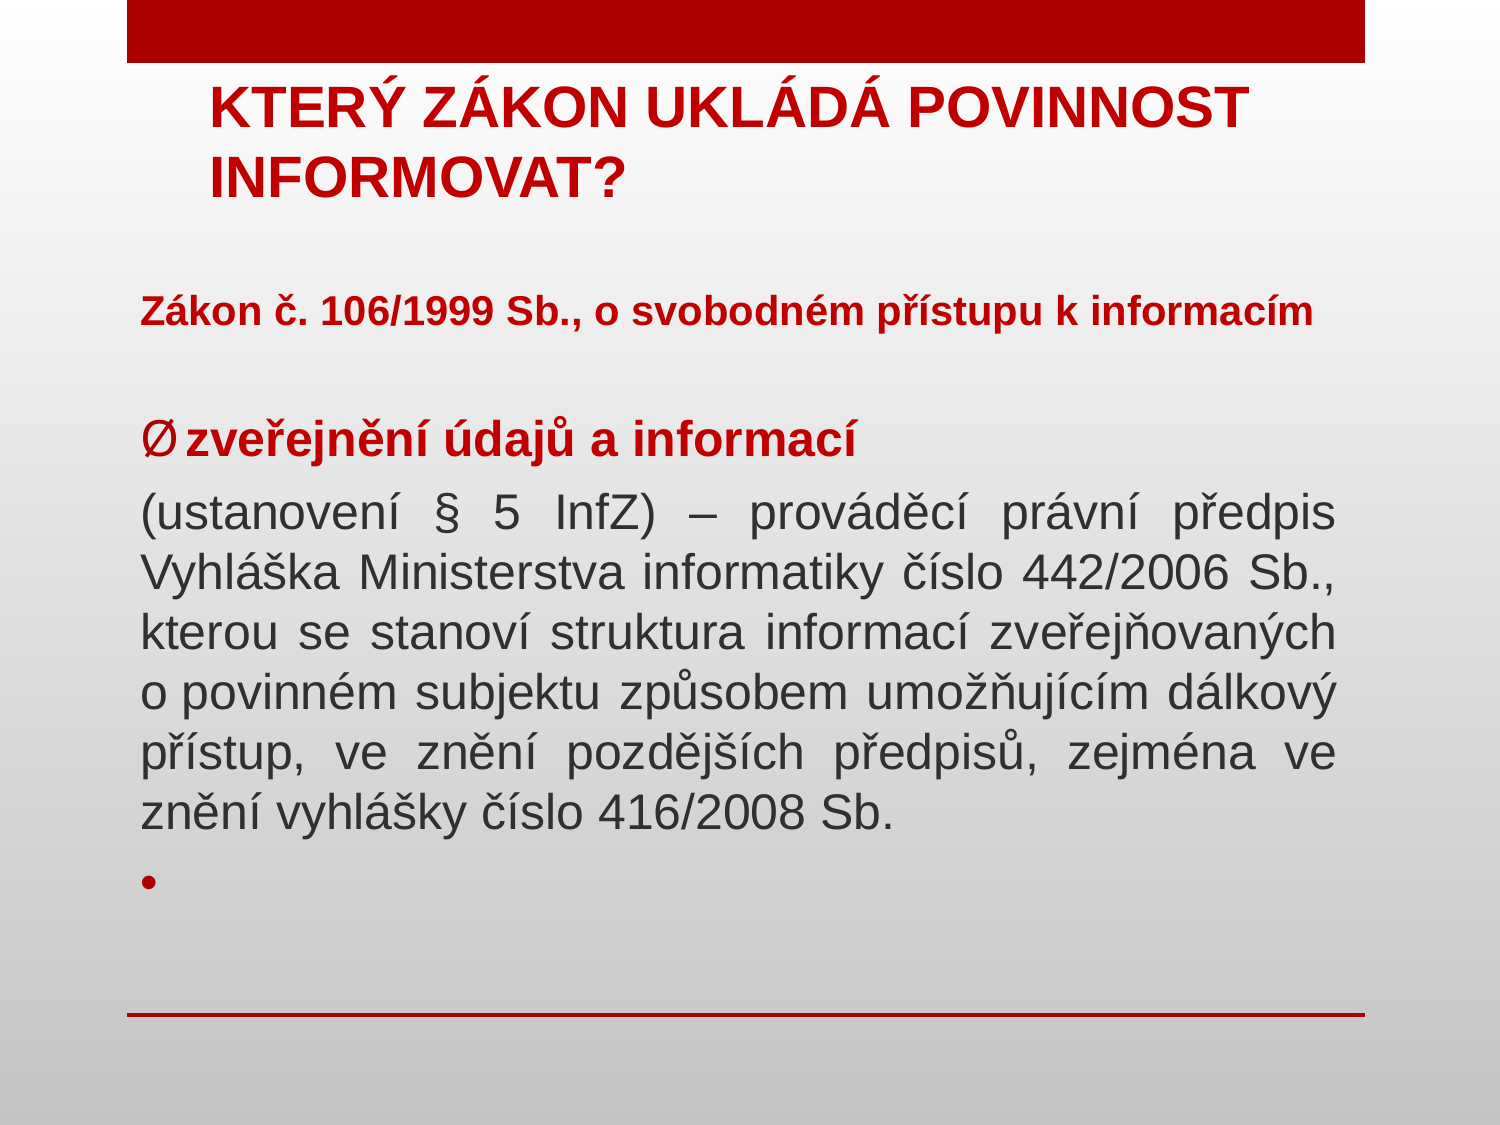

# KTERÝ ZÁKON UKLÁDÁ POVINNOST INFORMOVAT?
Zákon č. 106/1999 Sb., o svobodném přístupu k informacím
zveřejnění údajů a informací
(ustanovení § 5 InfZ) – prováděcí právní předpis Vyhláška Ministerstva informatiky číslo 442/2006 Sb., kterou se stanoví struktura informací zveřejňovaných o povinném subjektu způsobem umožňujícím dálkový přístup, ve znění pozdějších předpisů, zejména ve znění vyhlášky číslo 416/2008 Sb.